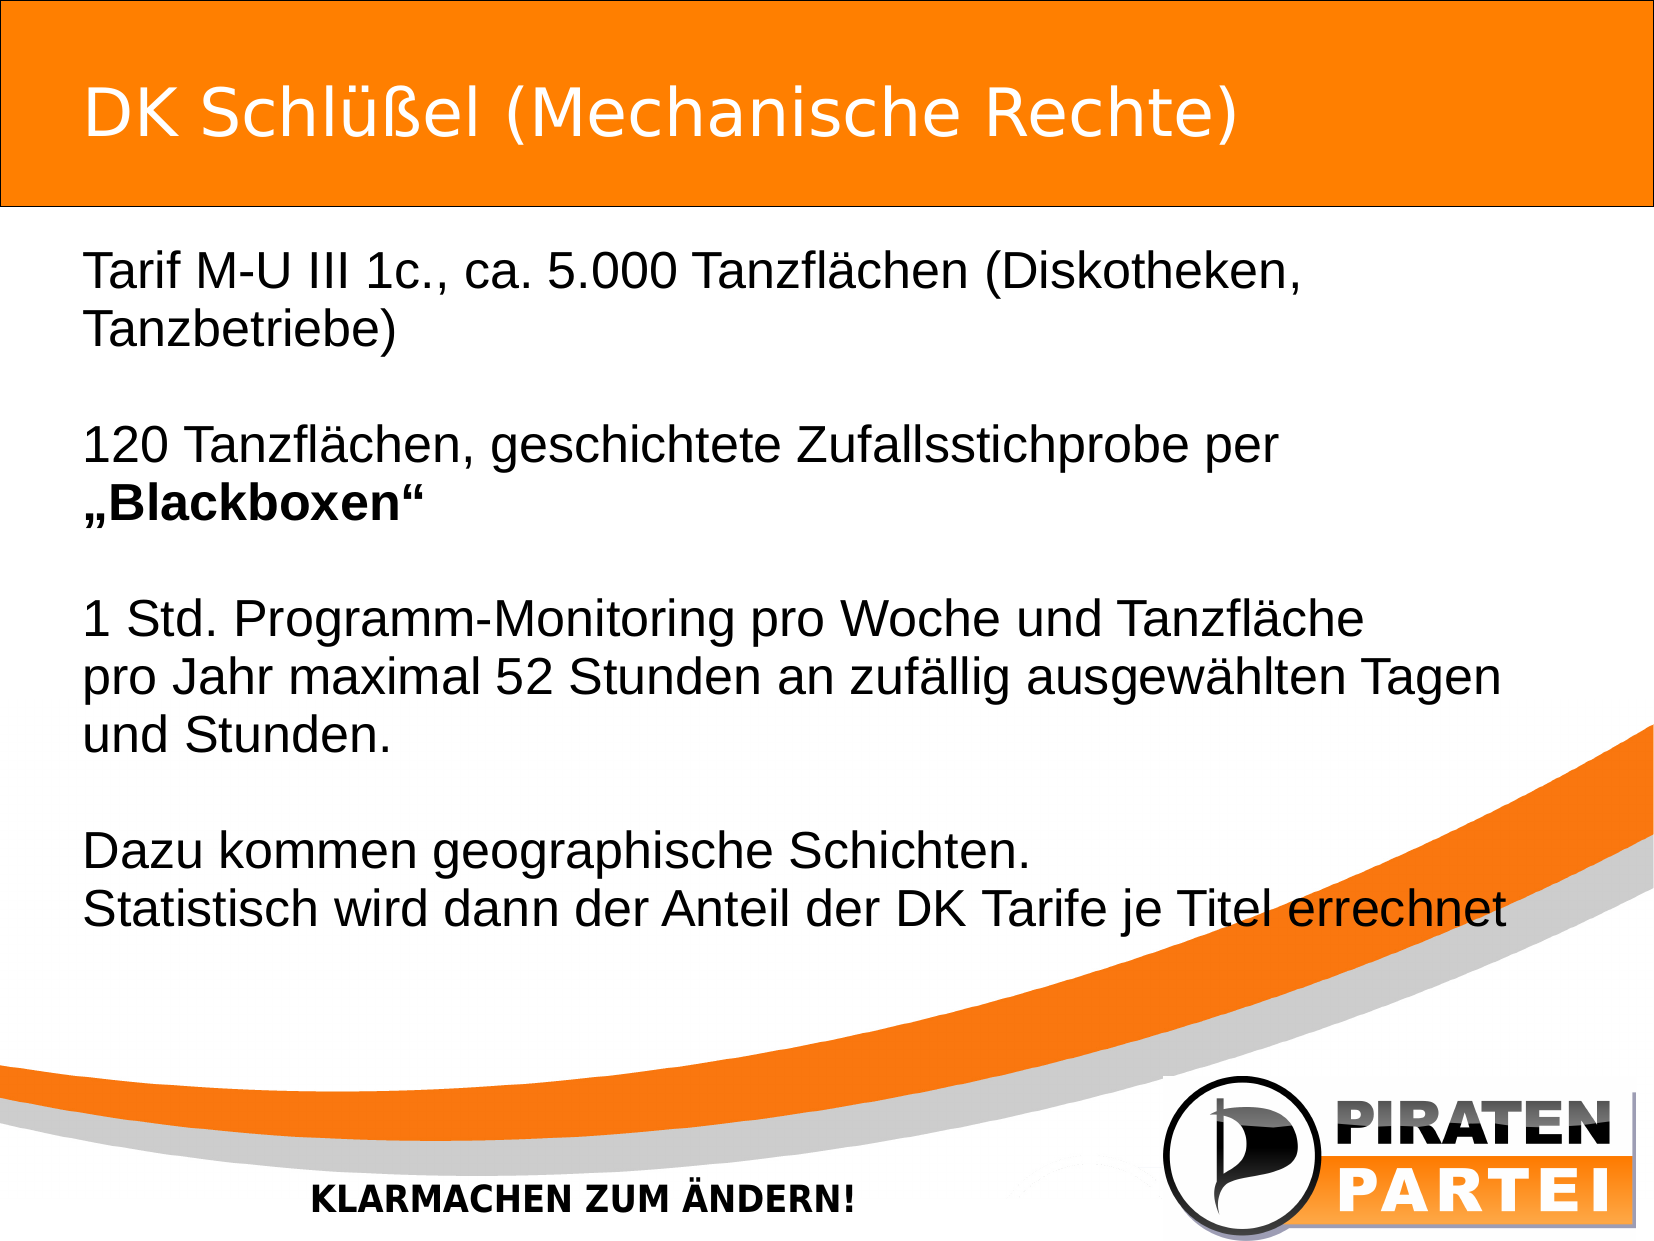

# DK Schlüßel (Mechanische Rechte)
Tarif M-U III 1c., ca. 5.000 Tanzflächen (Diskotheken, Tanzbetriebe)
120 Tanzflächen, geschichtete Zufallsstichprobe per „Blackboxen“
1 Std. Programm-Monitoring pro Woche und Tanzfläche
pro Jahr maximal 52 Stunden an zufällig ausgewählten Tagen und Stunden.
Dazu kommen geographische Schichten.
Statistisch wird dann der Anteil der DK Tarife je Titel errechnet